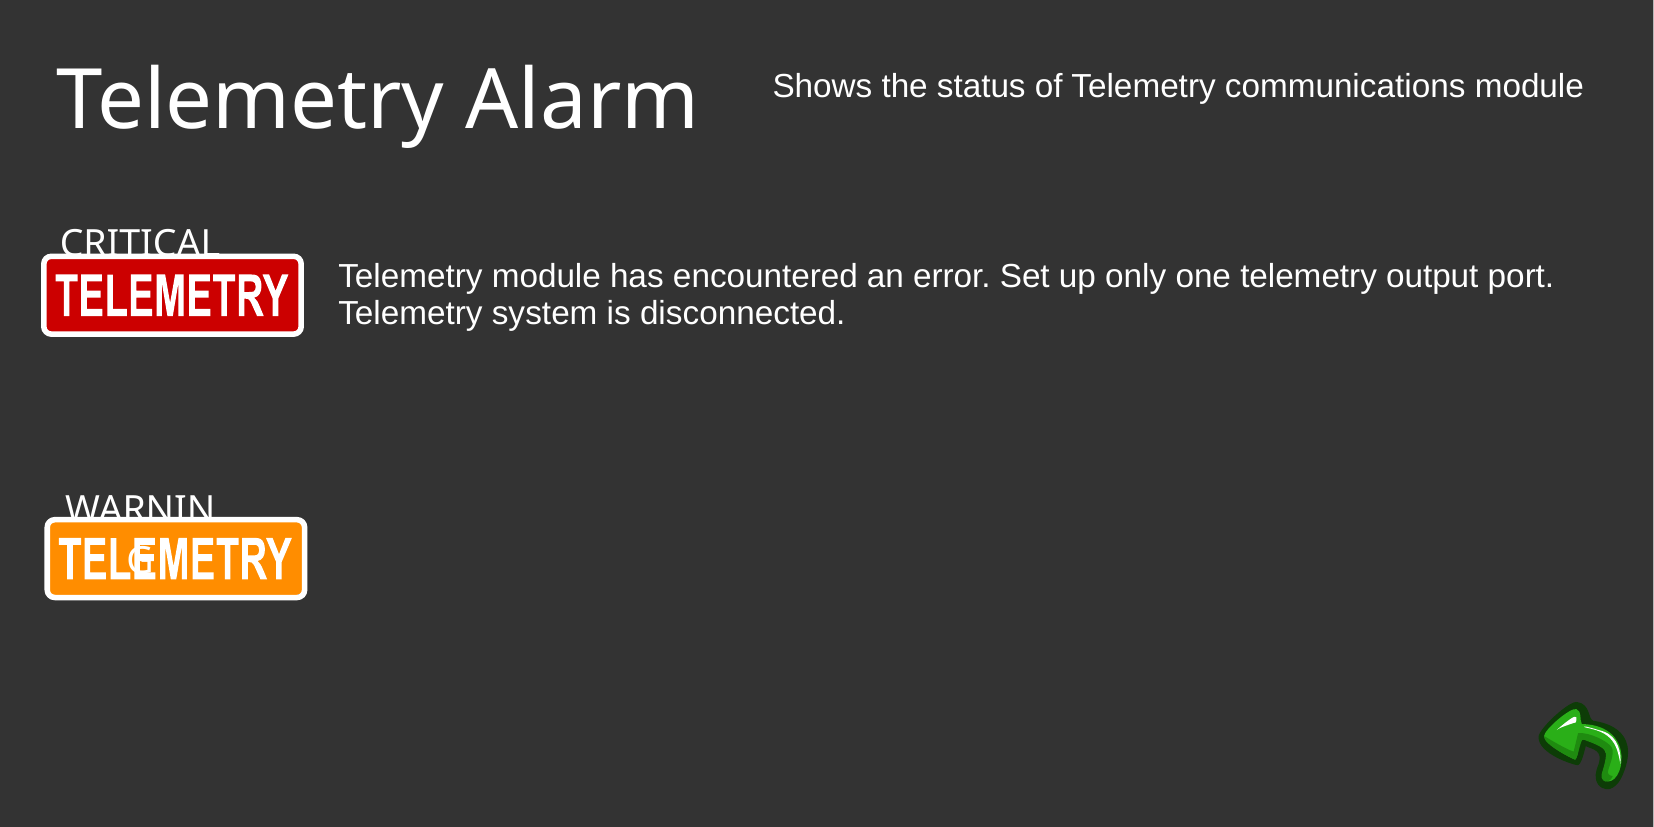

Telemetry Alarm
Shows the status of Telemetry communications module
CRITICAL
Telemetry module has encountered an error. Set up only one telemetry output port.
Telemetry system is disconnected.
WARNING